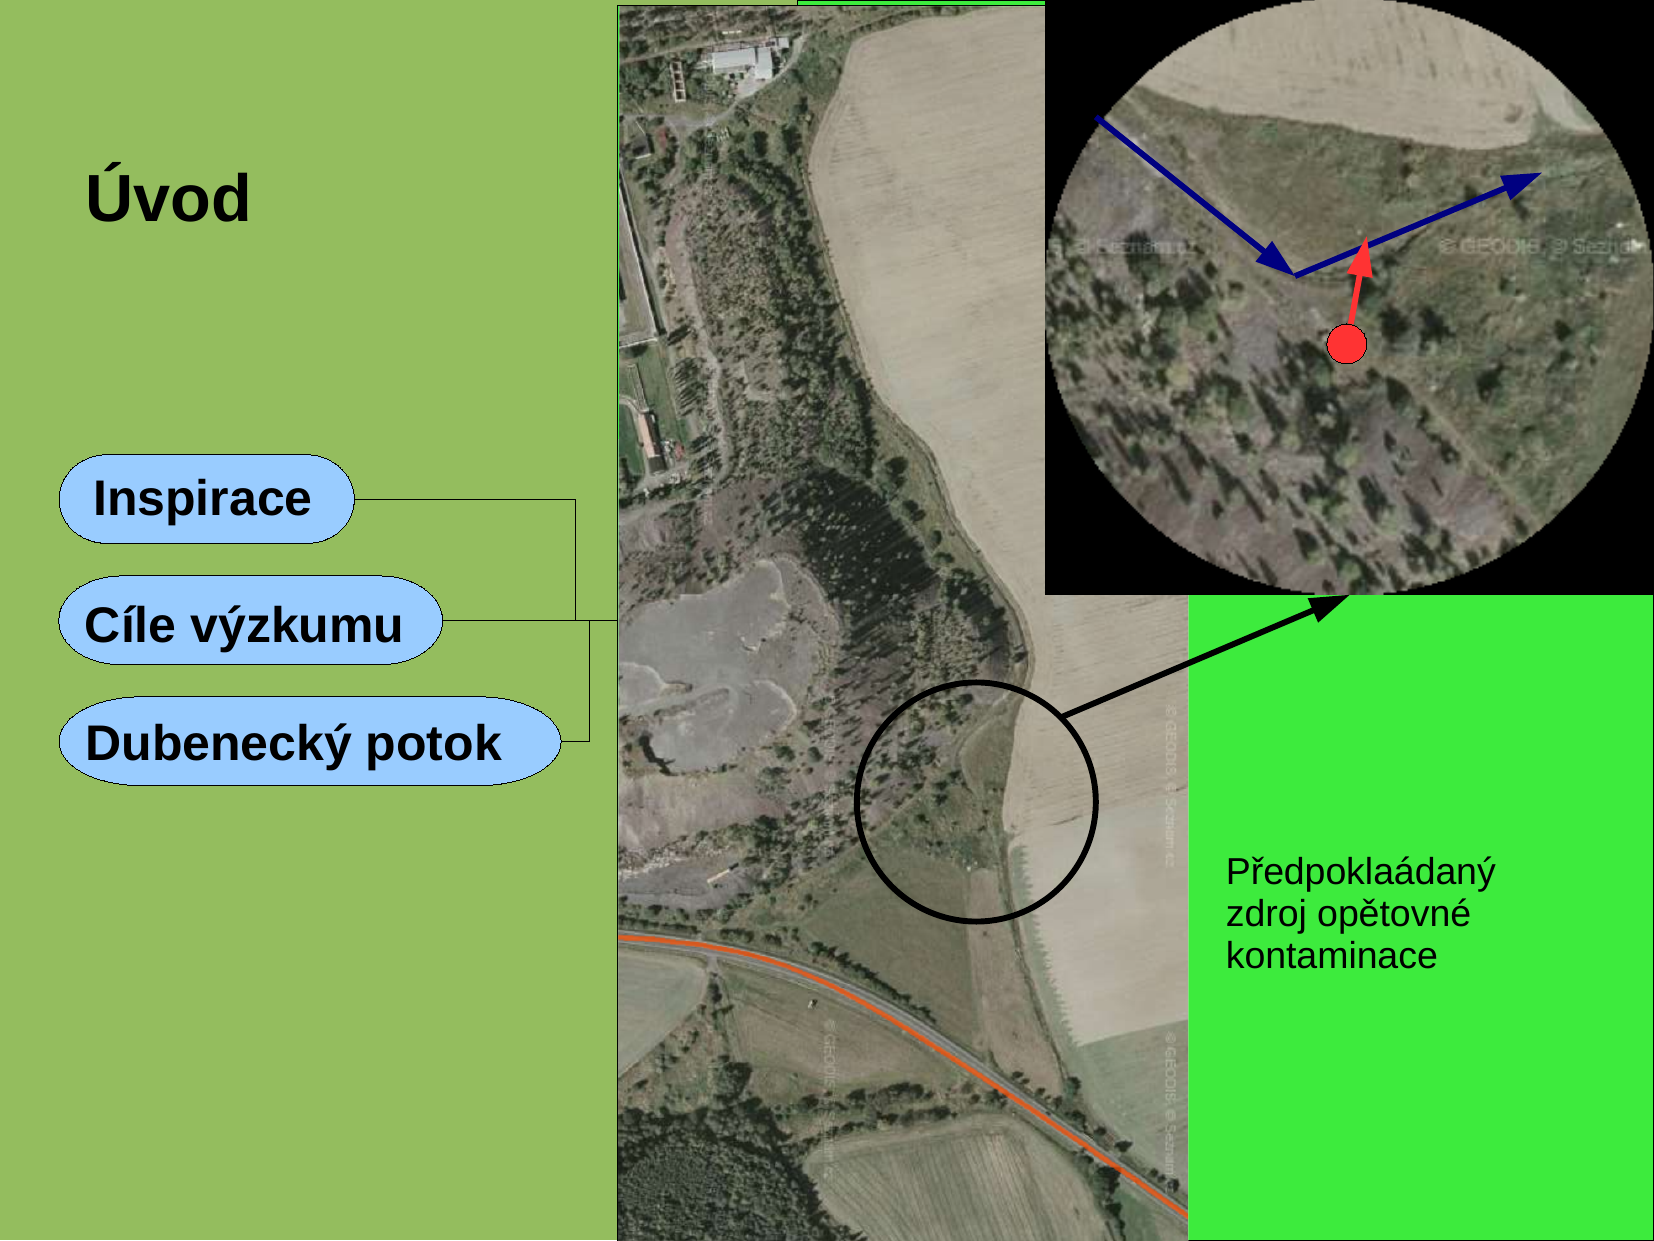

Předpoklaádaný
zdroj opětovné
kontaminace
Maturitní práce z SOŠ Hořovice
Autor, et al: Studium kvality vody pod dulní
dekontaminační stanicí; 1997.
- chemické vlastnosti přečištěné vody
- princip dekontaminační stanice
- Zjištění problému
Dekontaminační stanice podle
oficiálních informací efektivně pročištuje
dulní vodu.
 Ověřit naměřené hodnoty
 s oficiálními výsledky.
 Prověřit možnou zpětnou
 kontaminaci potoka, vodou
 vytékající z haldy č. 16.
 Zjistit zda se radioaktivita
 mění na toku potoka.
Úvod
Inspirace
Cíle výzkumu
Dubenecký potok